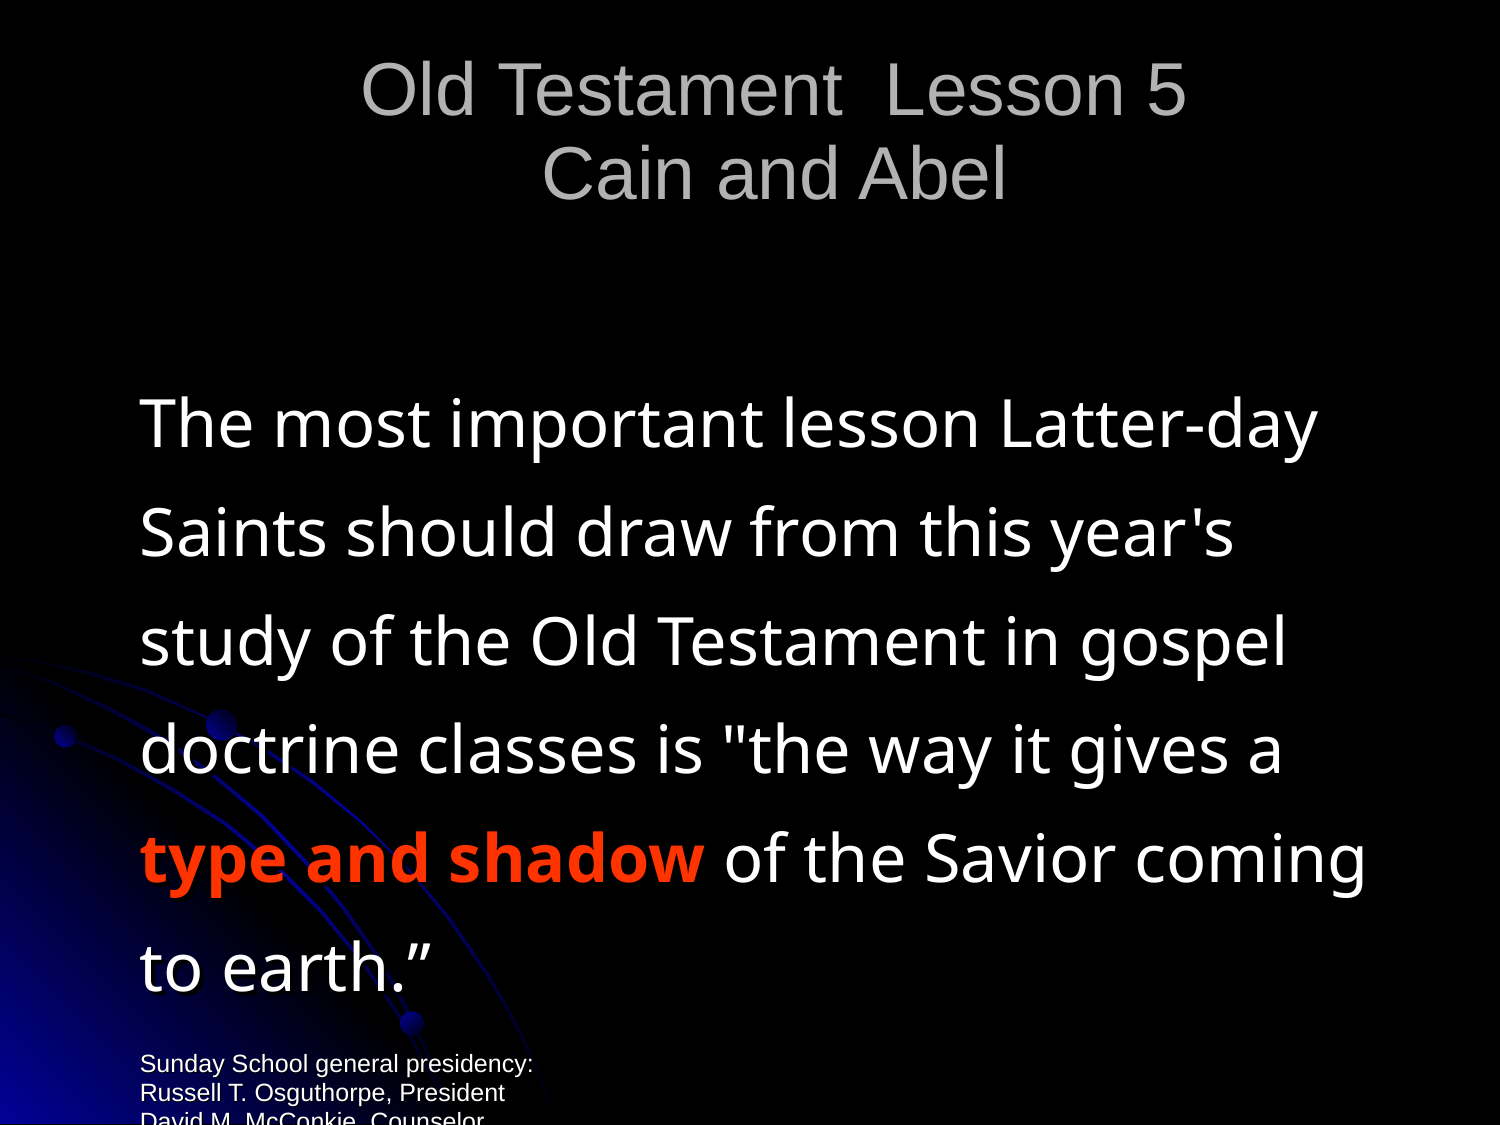

# Old Testament Lesson 5 Cain and Abel
The most important lesson Latter-day Saints should draw from this year's study of the Old Testament in gospel doctrine classes is "the way it gives a type and shadow of the Savior coming to earth.”
Sunday School general presidency:
Russell T. Osguthorpe, President
David M. McConkie, Counselor
Matthew O. Richardson, Counselor